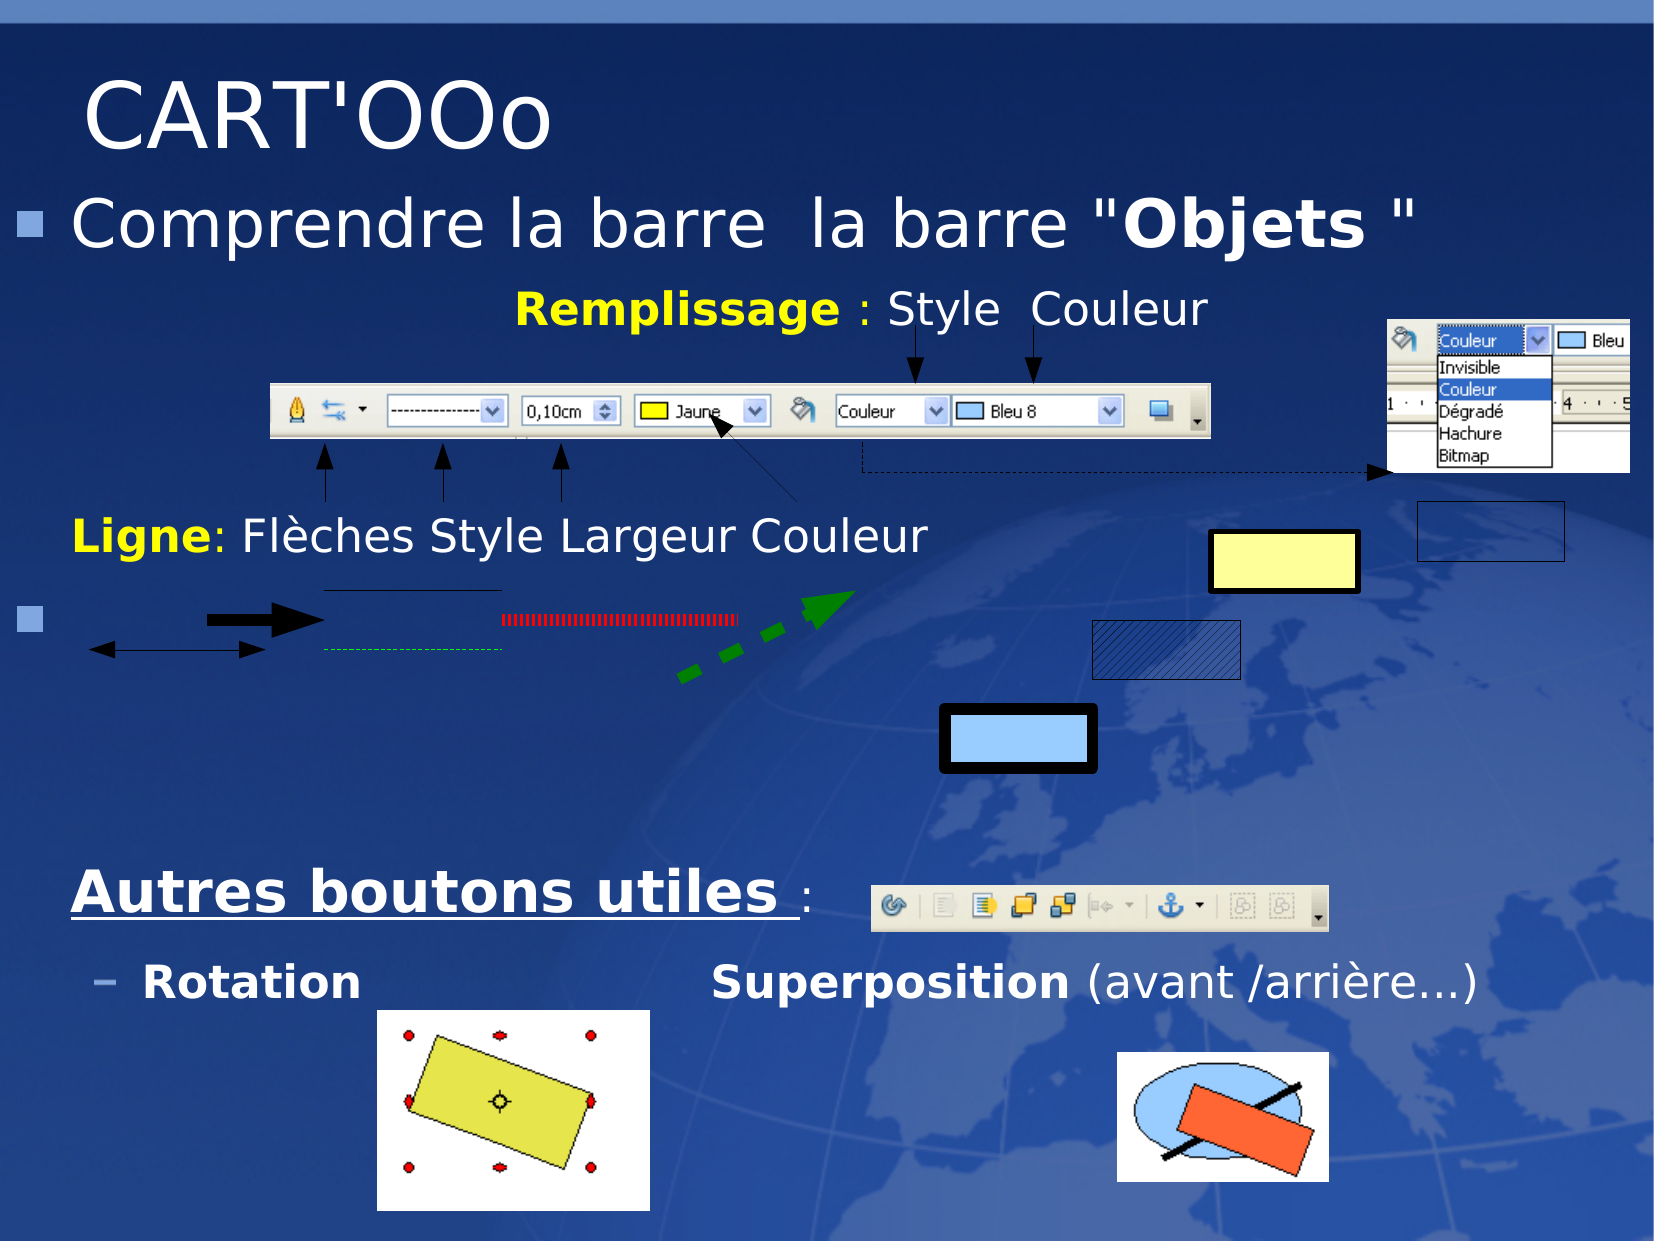

# CART'OOo
Comprendre la barre la barre "Objets " 								Remplissage : Style Couleur
Ligne: Flèches Style Largeur Couleur
Autres boutons utiles :
Rotation Superposition (avant /arrière...)